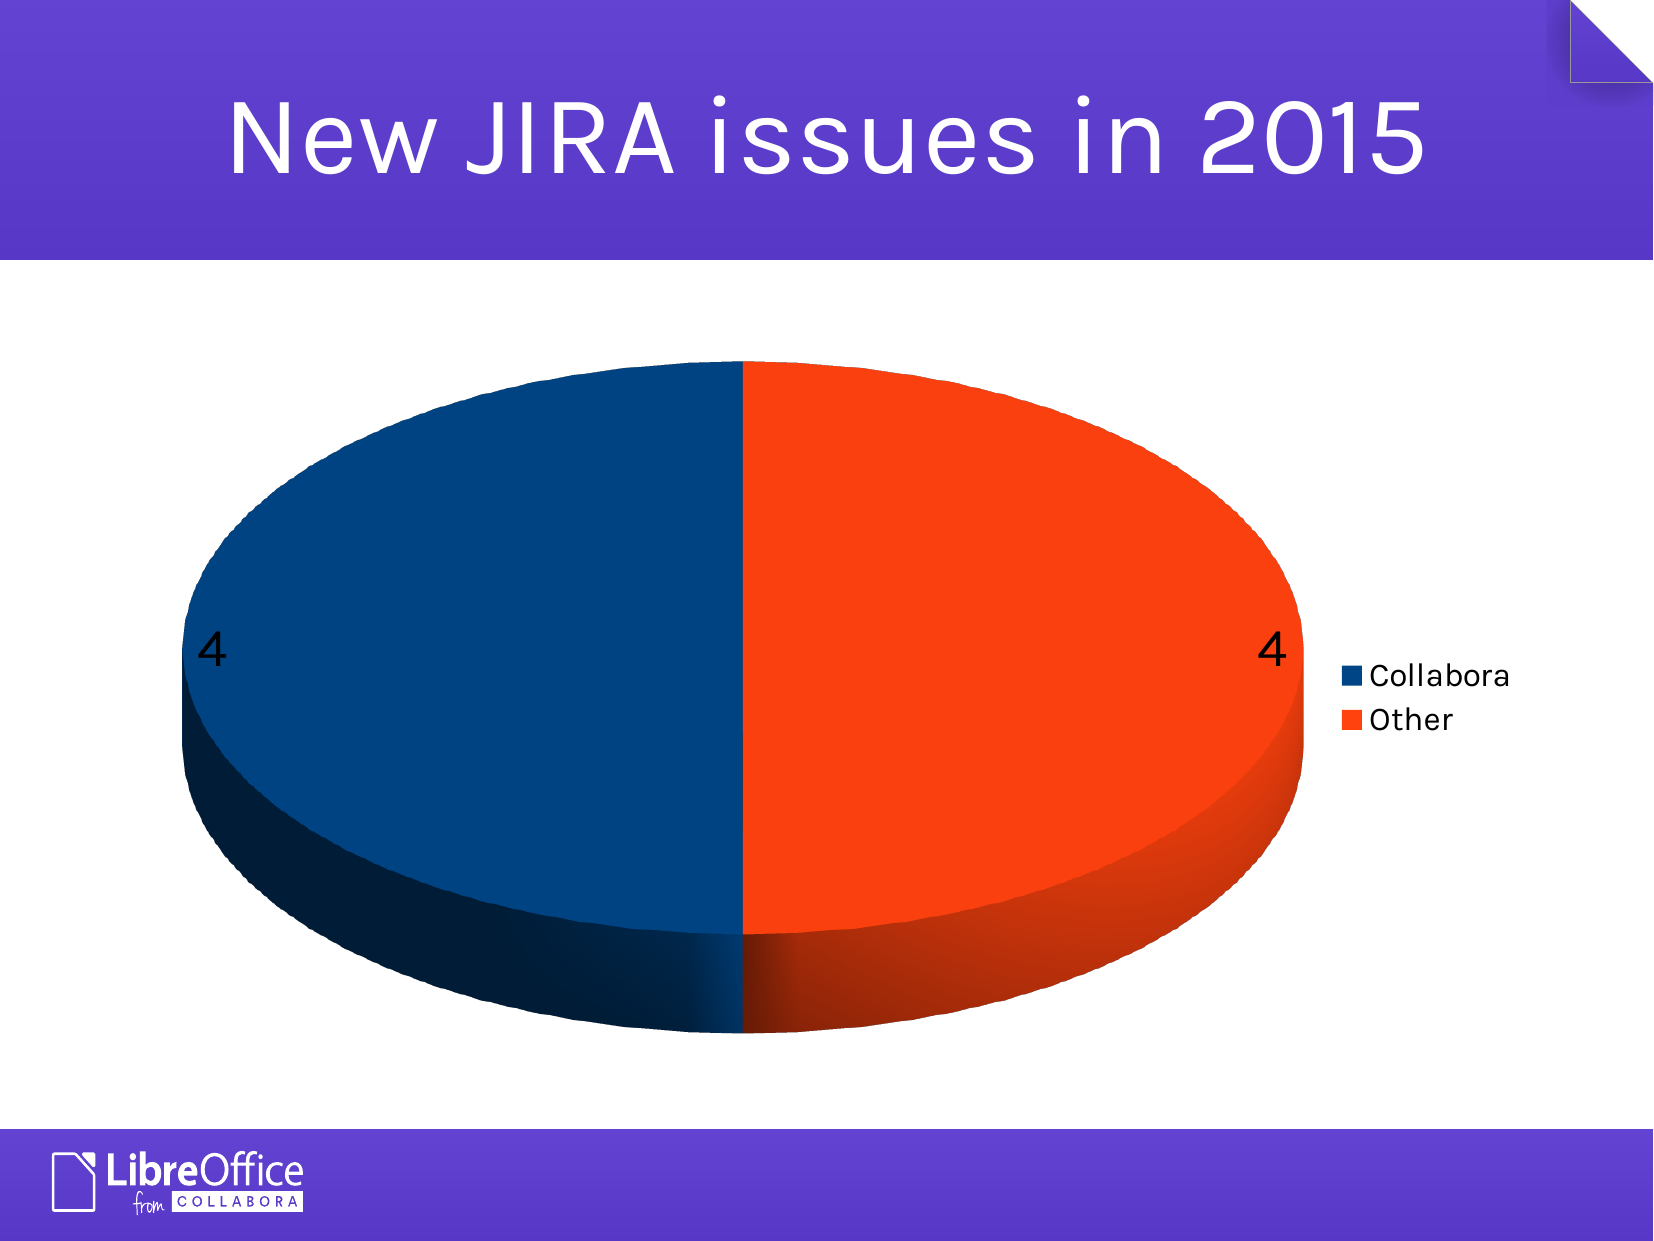

# New JIRA issues in 2015
[unsupported chart]